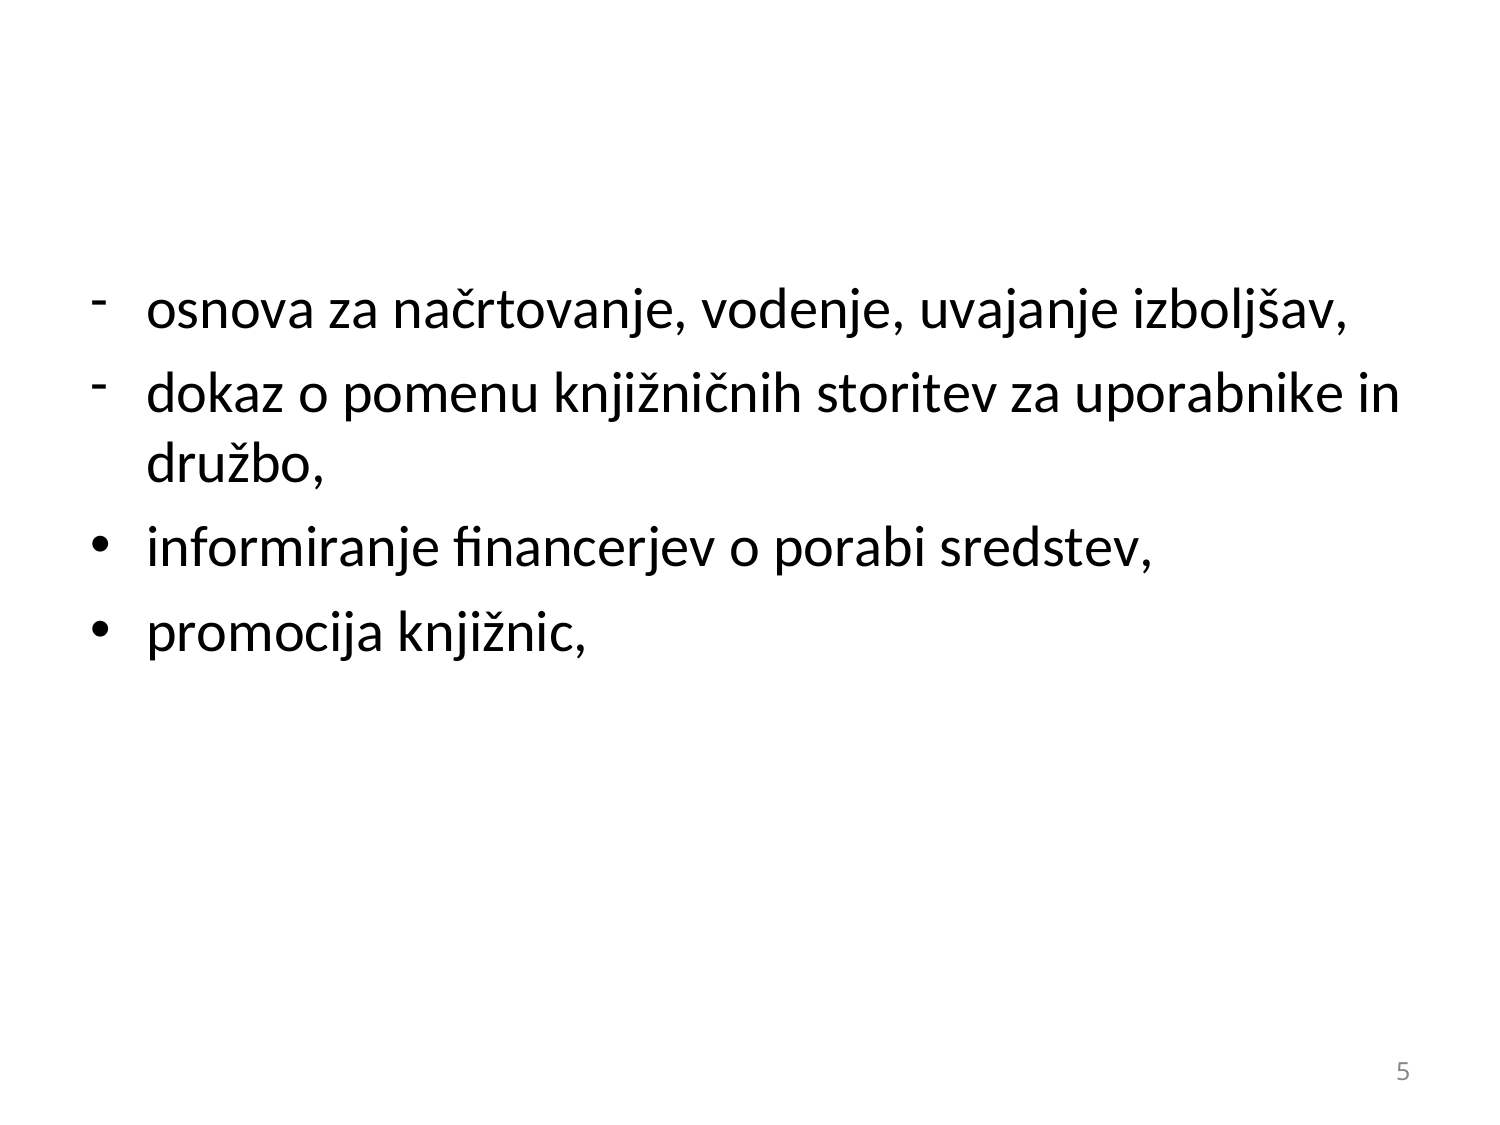

#
osnova za načrtovanje, vodenje, uvajanje izboljšav,
dokaz o pomenu knjižničnih storitev za uporabnike in družbo,
informiranje financerjev o porabi sredstev,
promocija knjižnic,